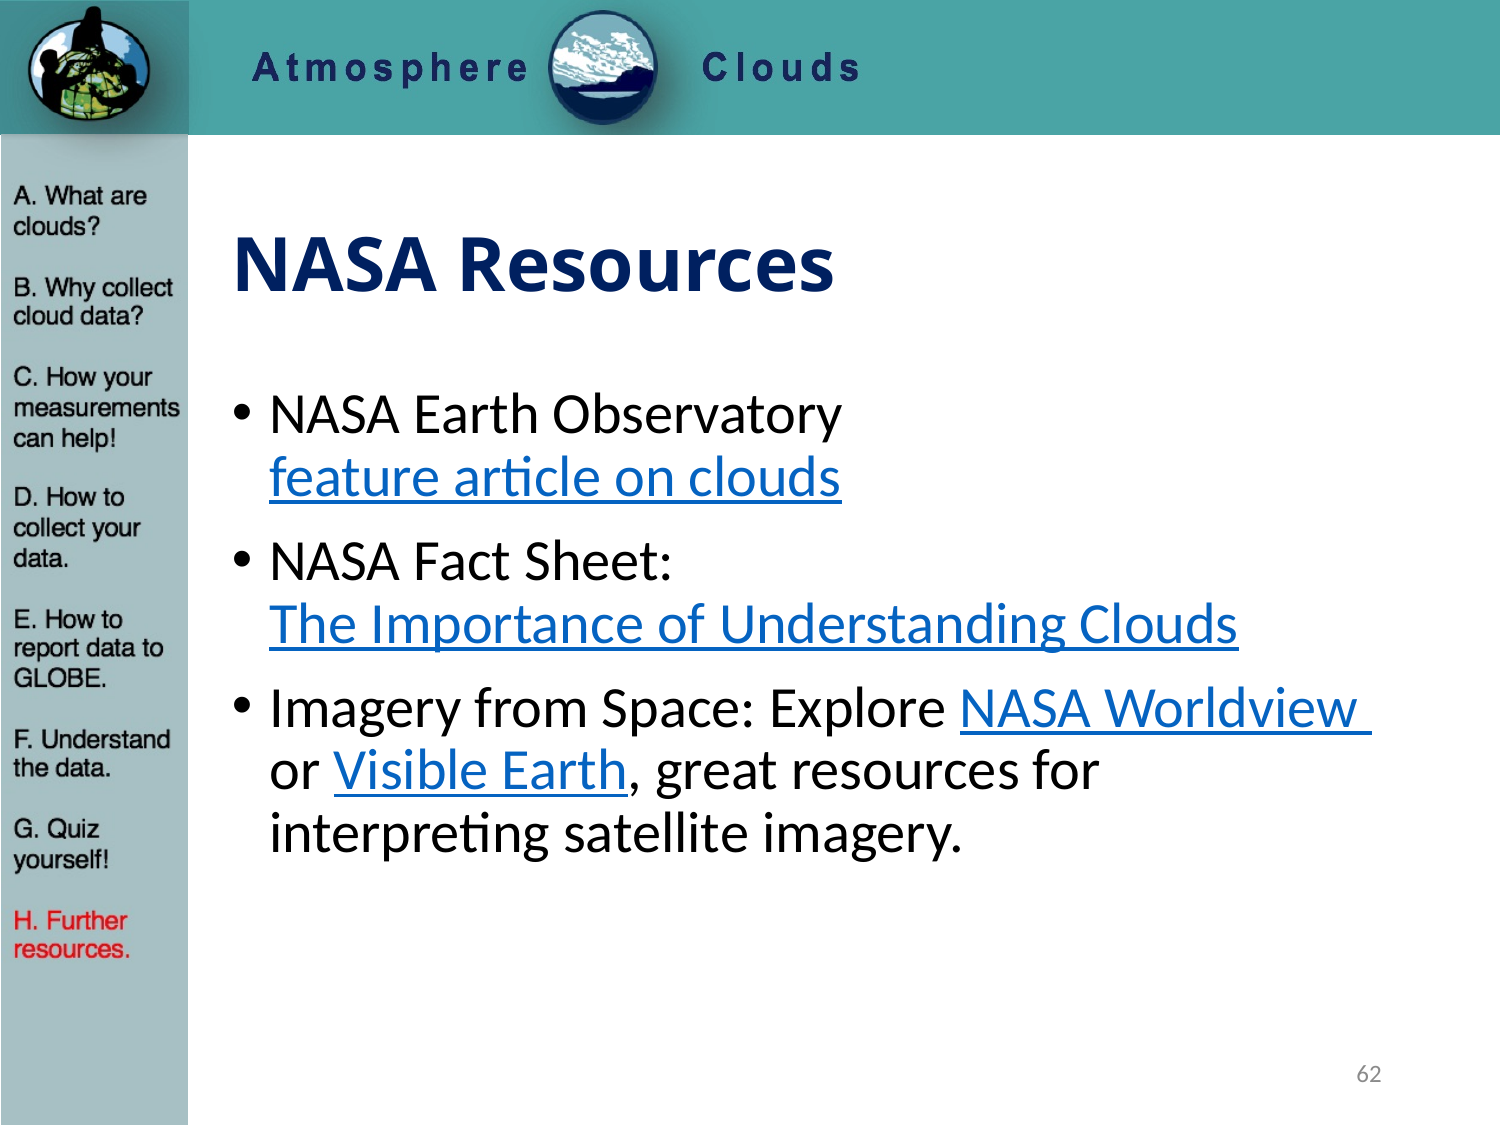

# NASA Resources
NASA Earth Observatory feature article on clouds
NASA Fact Sheet: The Importance of Understanding Clouds
Imagery from Space: Explore NASA Worldview or Visible Earth, great resources for interpreting satellite imagery.